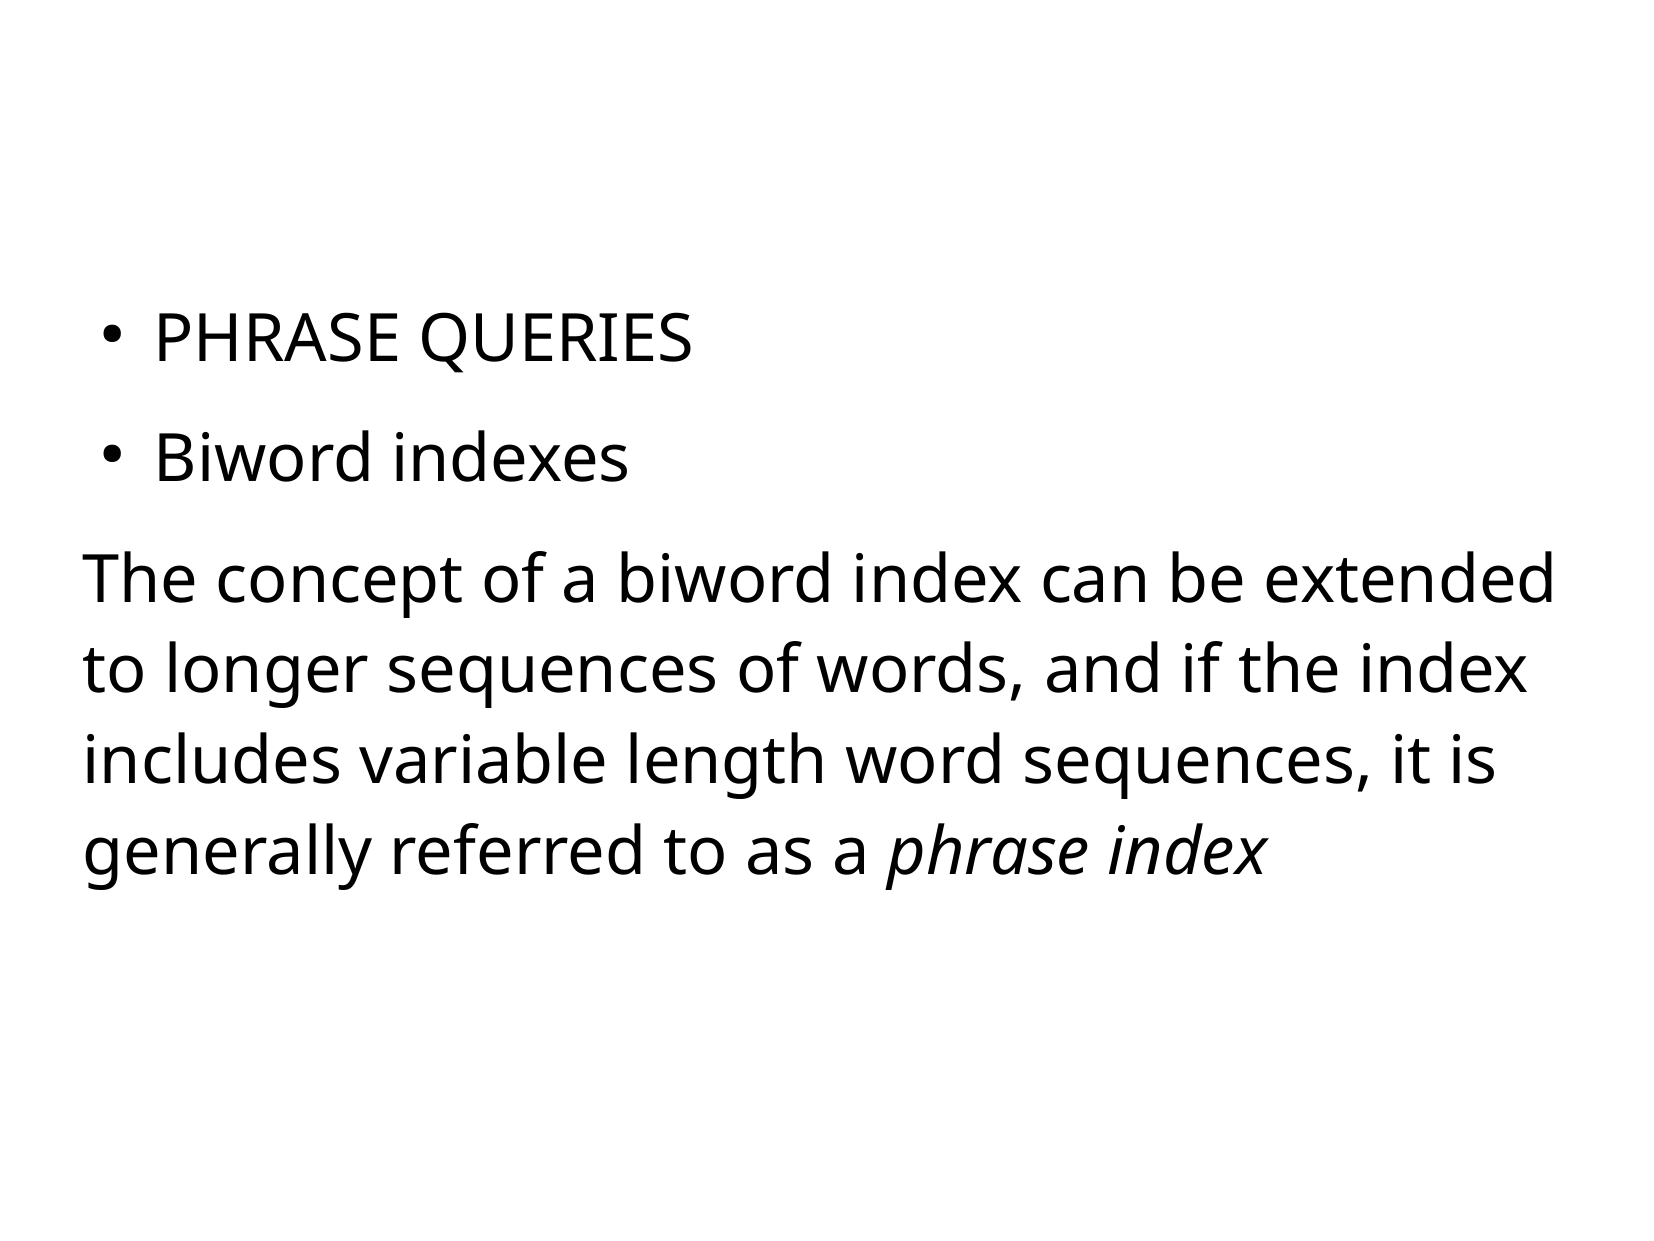

#
PHRASE QUERIES
Biword indexes
The concept of a biword index can be extended to longer sequences of words, and if the index includes variable length word sequences, it is generally referred to as a phrase index